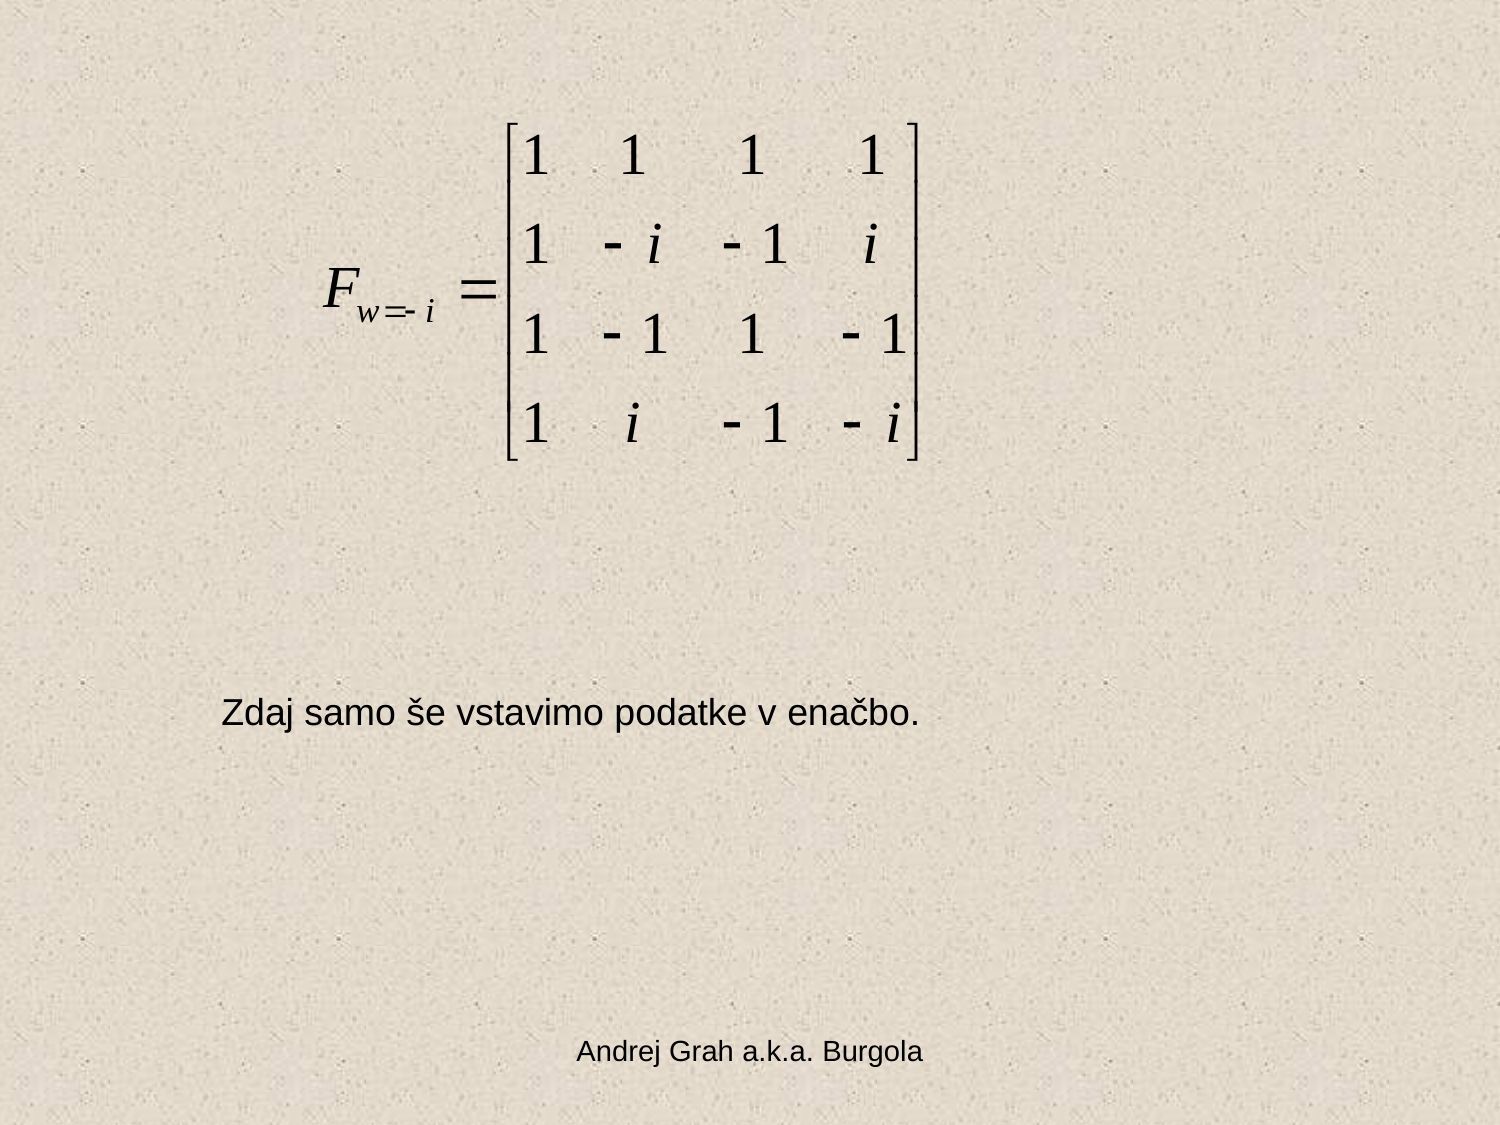

Zdaj samo še vstavimo podatke v enačbo.
Andrej Grah a.k.a. Burgola